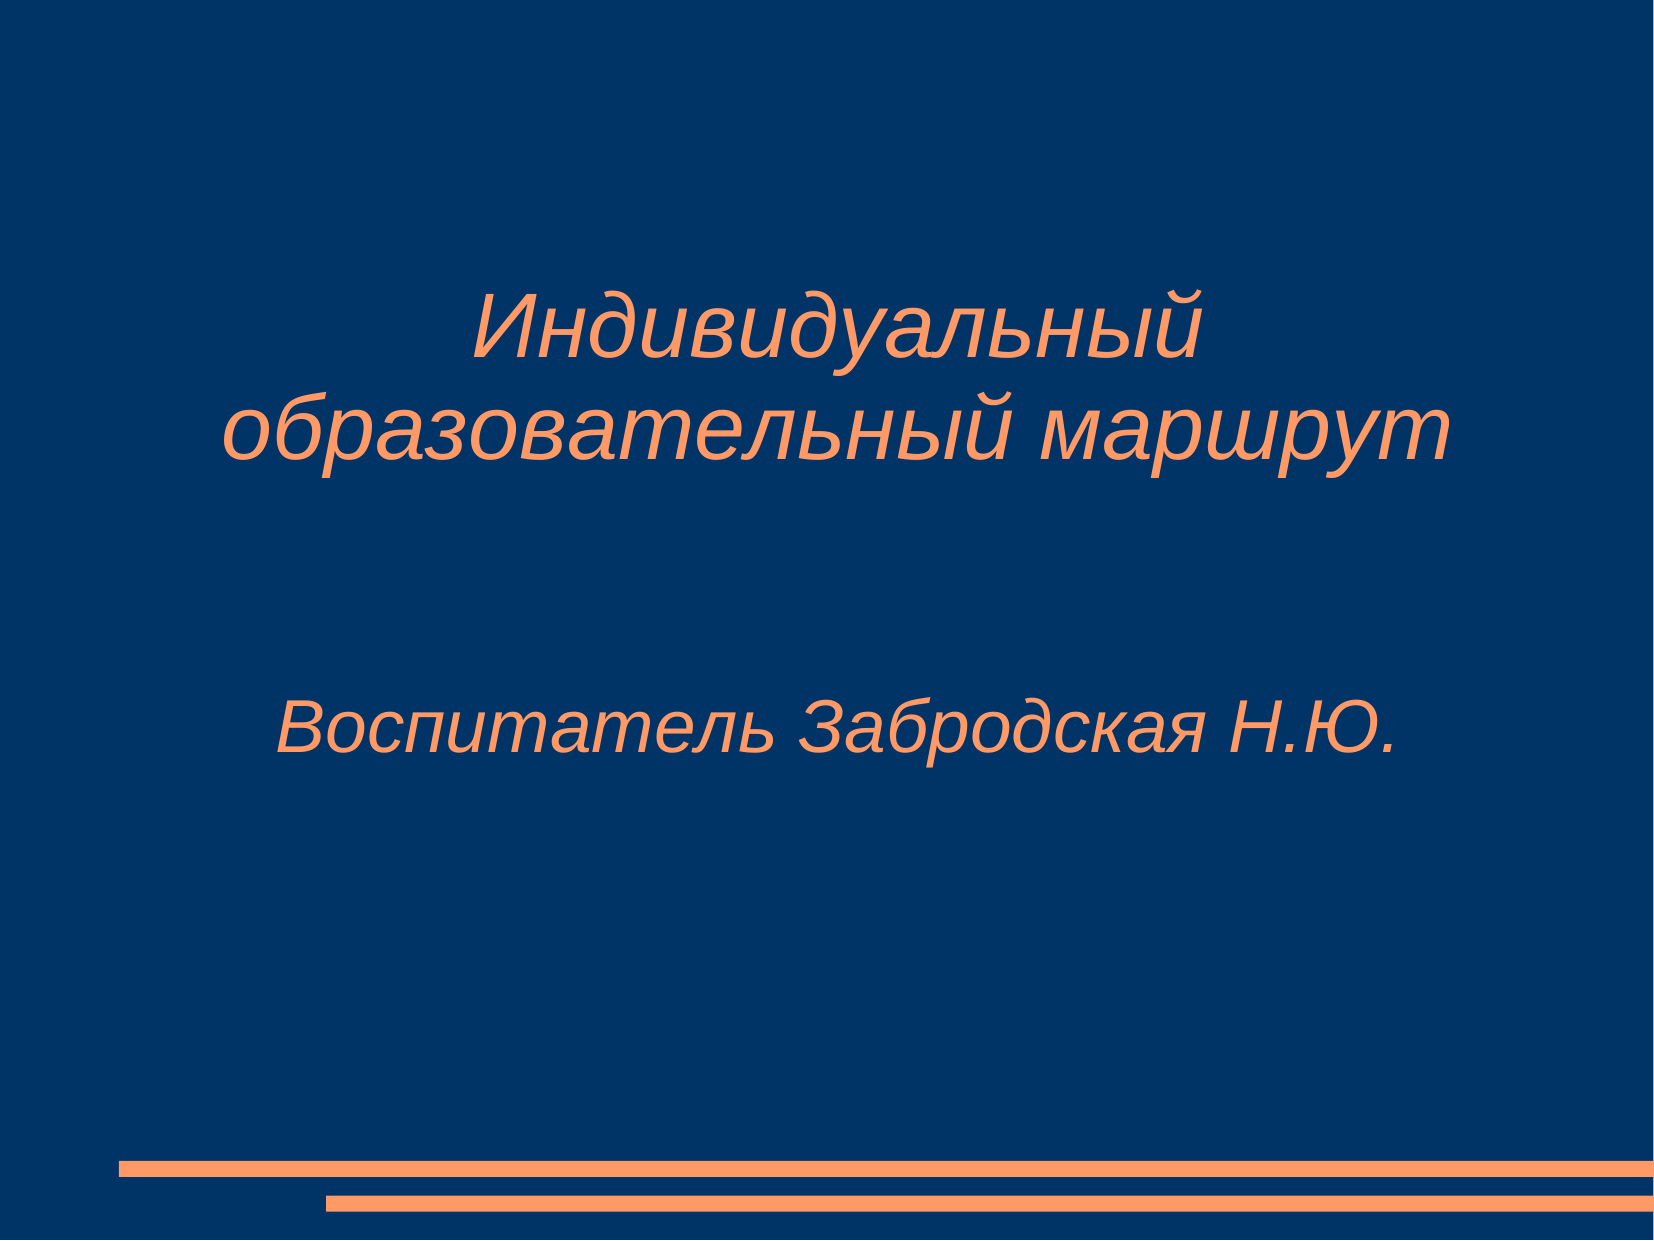

# Индивидуальный образовательный маршрут Воспитатель Забродская Н.Ю.